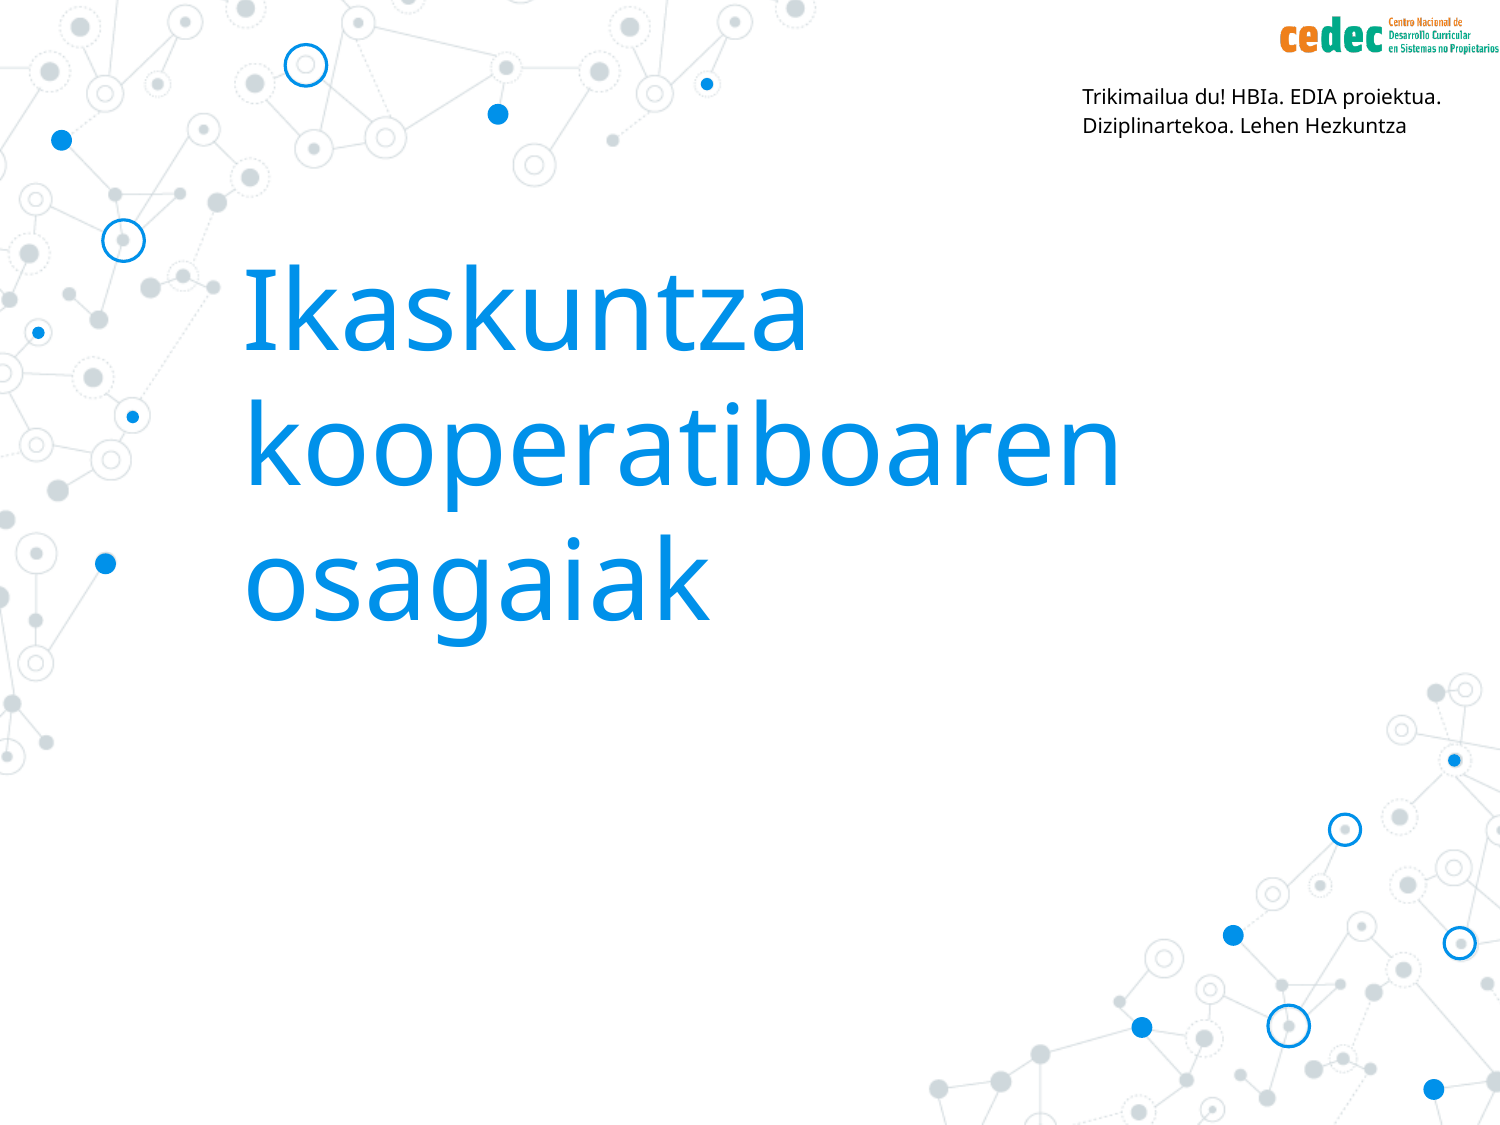

Trikimailua du! HBIa. EDIA proiektua.
Diziplinartekoa. Lehen Hezkuntza
# Ikaskuntza kooperatiboaren osagaiak